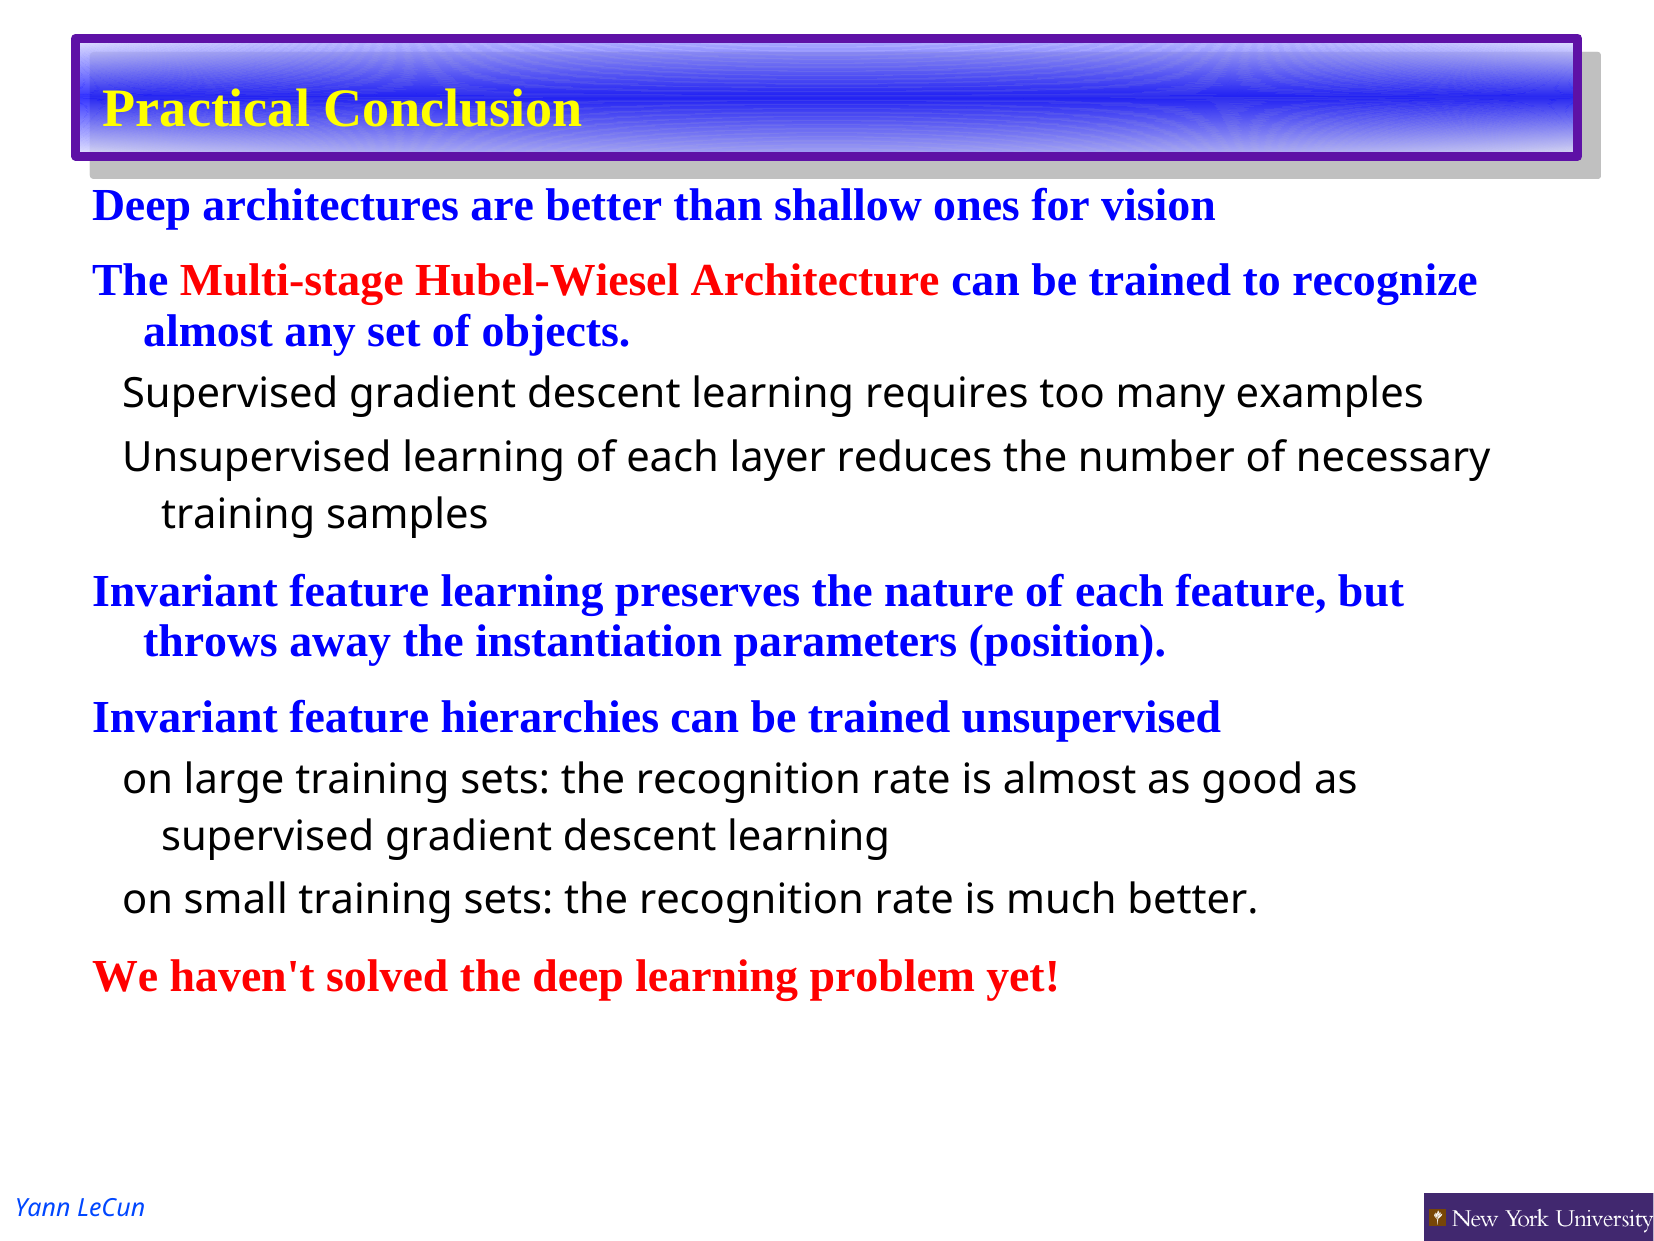

# Practical Conclusion
Deep architectures are better than shallow ones for vision
The Multi-stage Hubel-Wiesel Architecture can be trained to recognize almost any set of objects.
Supervised gradient descent learning requires too many examples
Unsupervised learning of each layer reduces the number of necessary training samples
Invariant feature learning preserves the nature of each feature, but throws away the instantiation parameters (position).
Invariant feature hierarchies can be trained unsupervised
on large training sets: the recognition rate is almost as good as supervised gradient descent learning
on small training sets: the recognition rate is much better.
We haven't solved the deep learning problem yet!